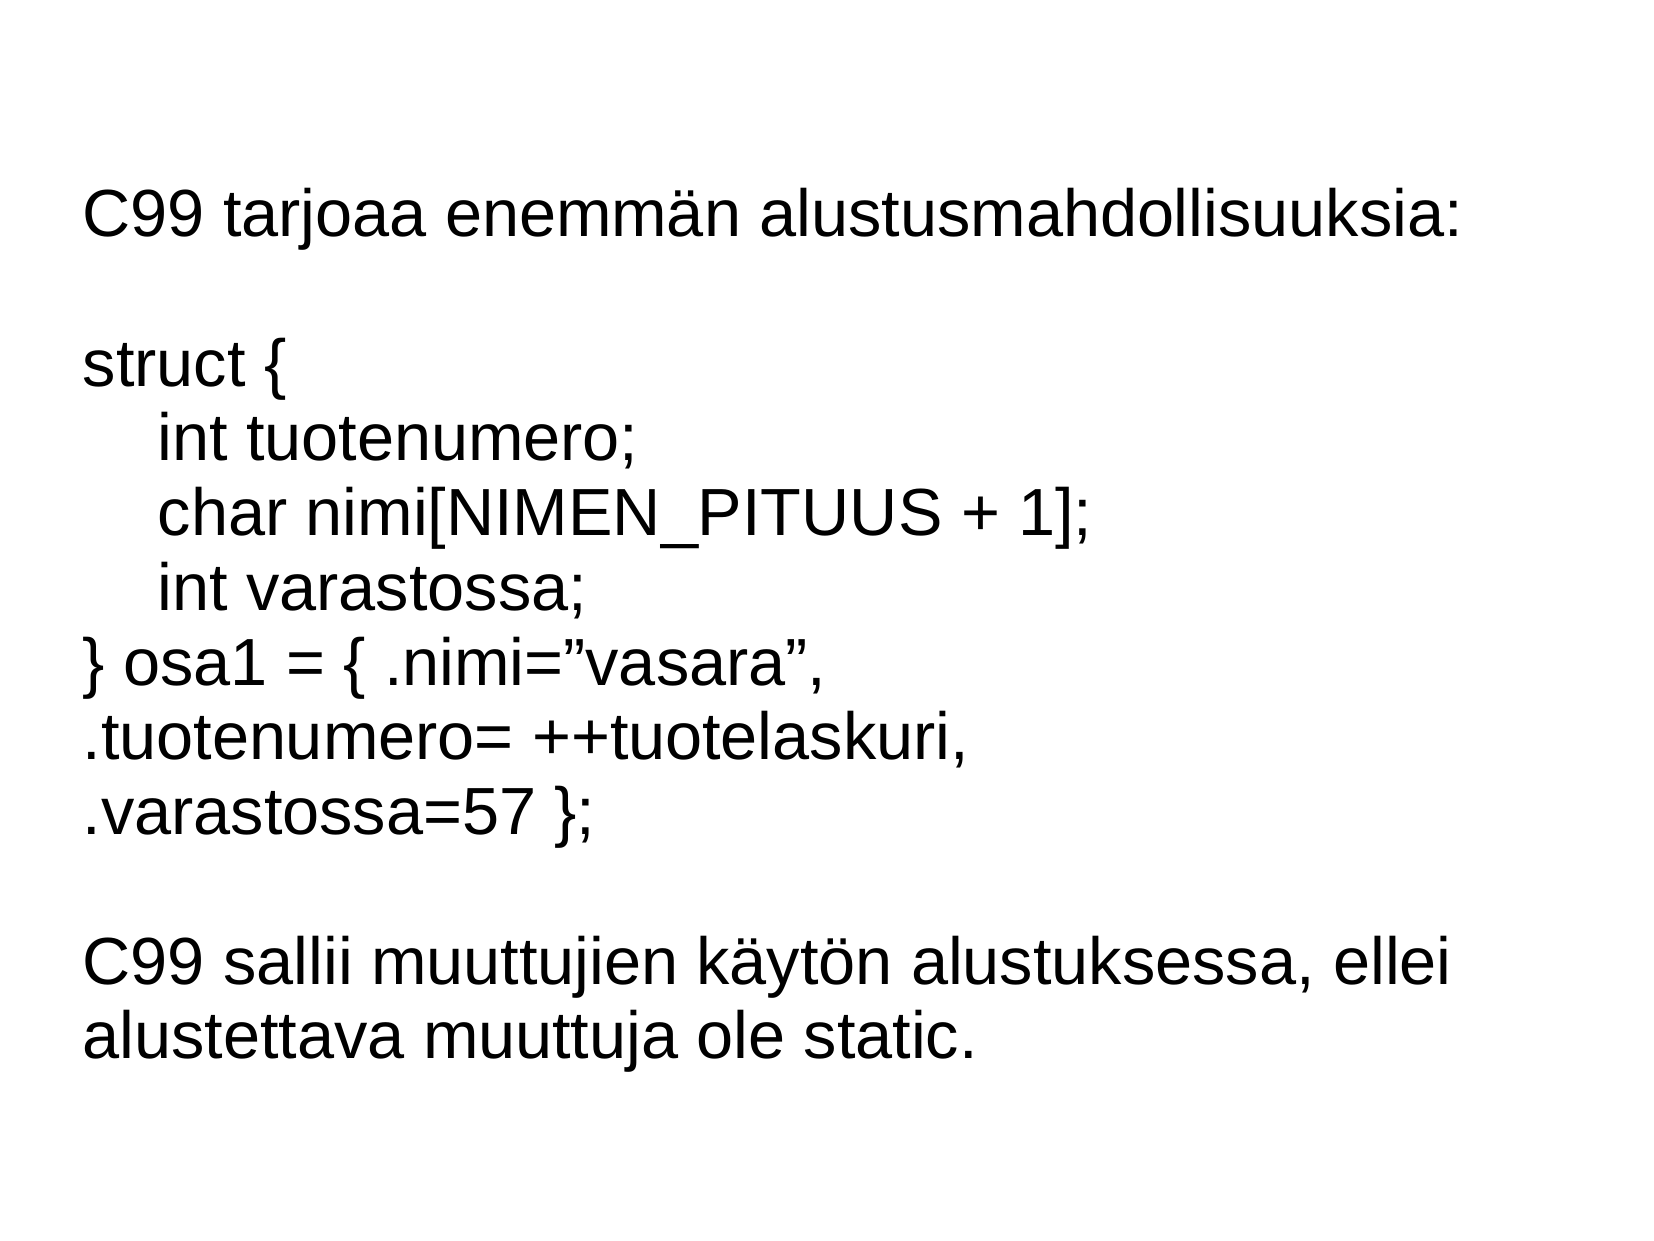

C99 tarjoaa enemmän alustusmahdollisuuksia:
struct {
	int tuotenumero;
	char nimi[NIMEN_PITUUS + 1];
	int varastossa;
} osa1 = { .nimi=”vasara”,
.tuotenumero= ++tuotelaskuri,
.varastossa=57 };
C99 sallii muuttujien käytön alustuksessa, ellei alustettava muuttuja ole static.